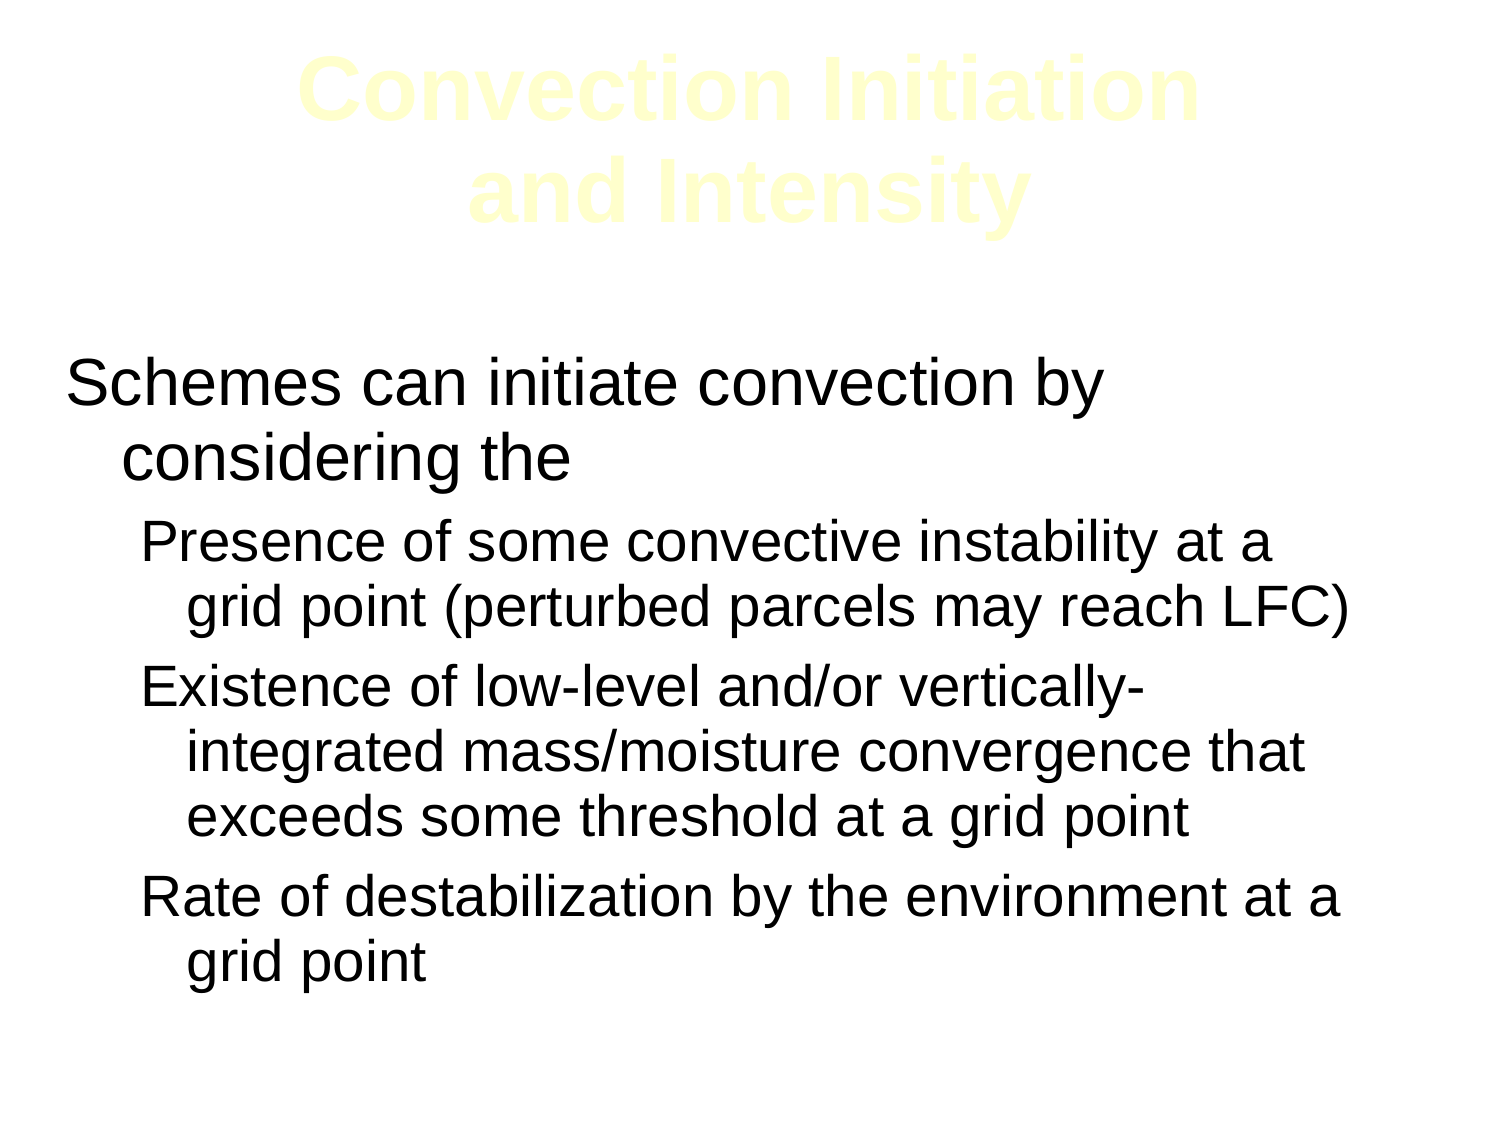

# Convection Initiation and Intensity
Schemes can initiate convection by considering the
Presence of some convective instability at a grid point (perturbed parcels may reach LFC)
Existence of low-level and/or vertically-integrated mass/moisture convergence that exceeds some threshold at a grid point
Rate of destabilization by the environment at a grid point